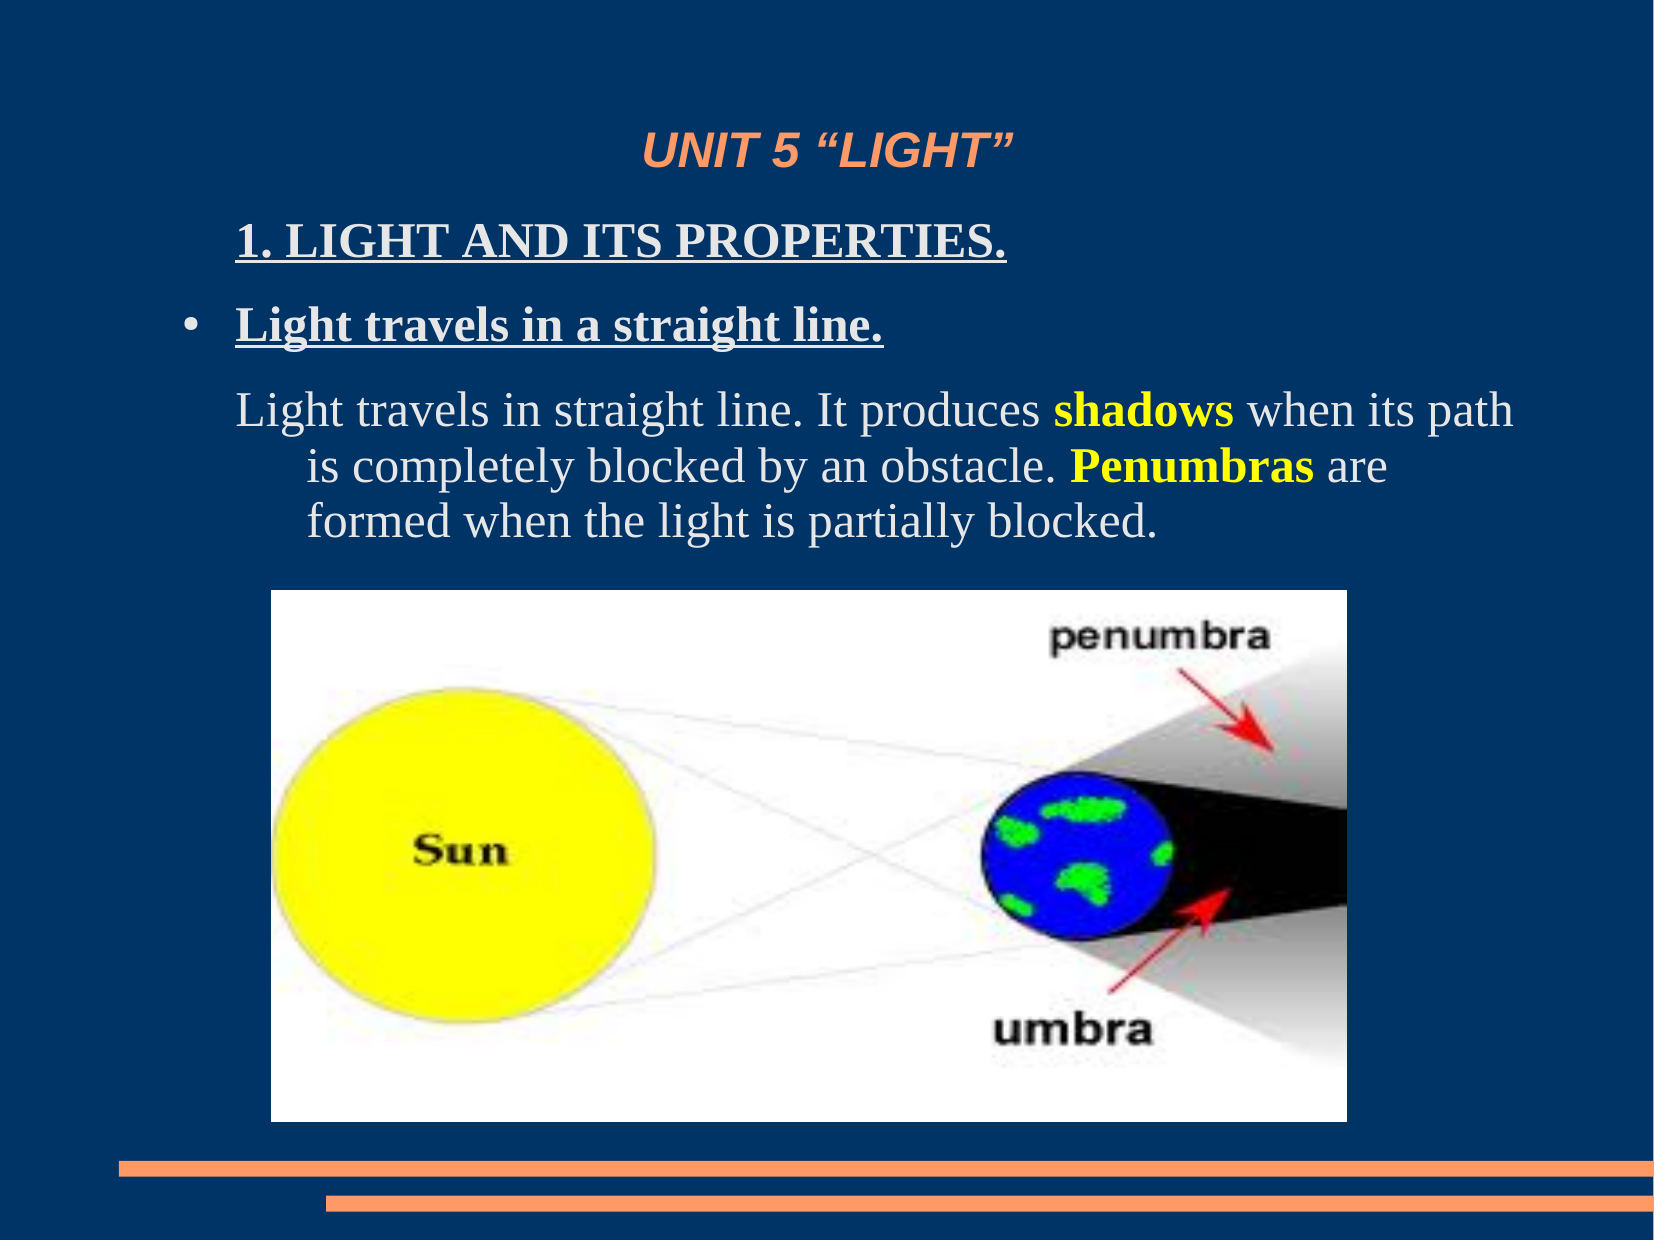

# UNIT 5 “LIGHT”
1. LIGHT AND ITS PROPERTIES.
Light travels in a straight line.
Light travels in straight line. It produces shadows when its path is completely blocked by an obstacle. Penumbras are formed when the light is partially blocked.